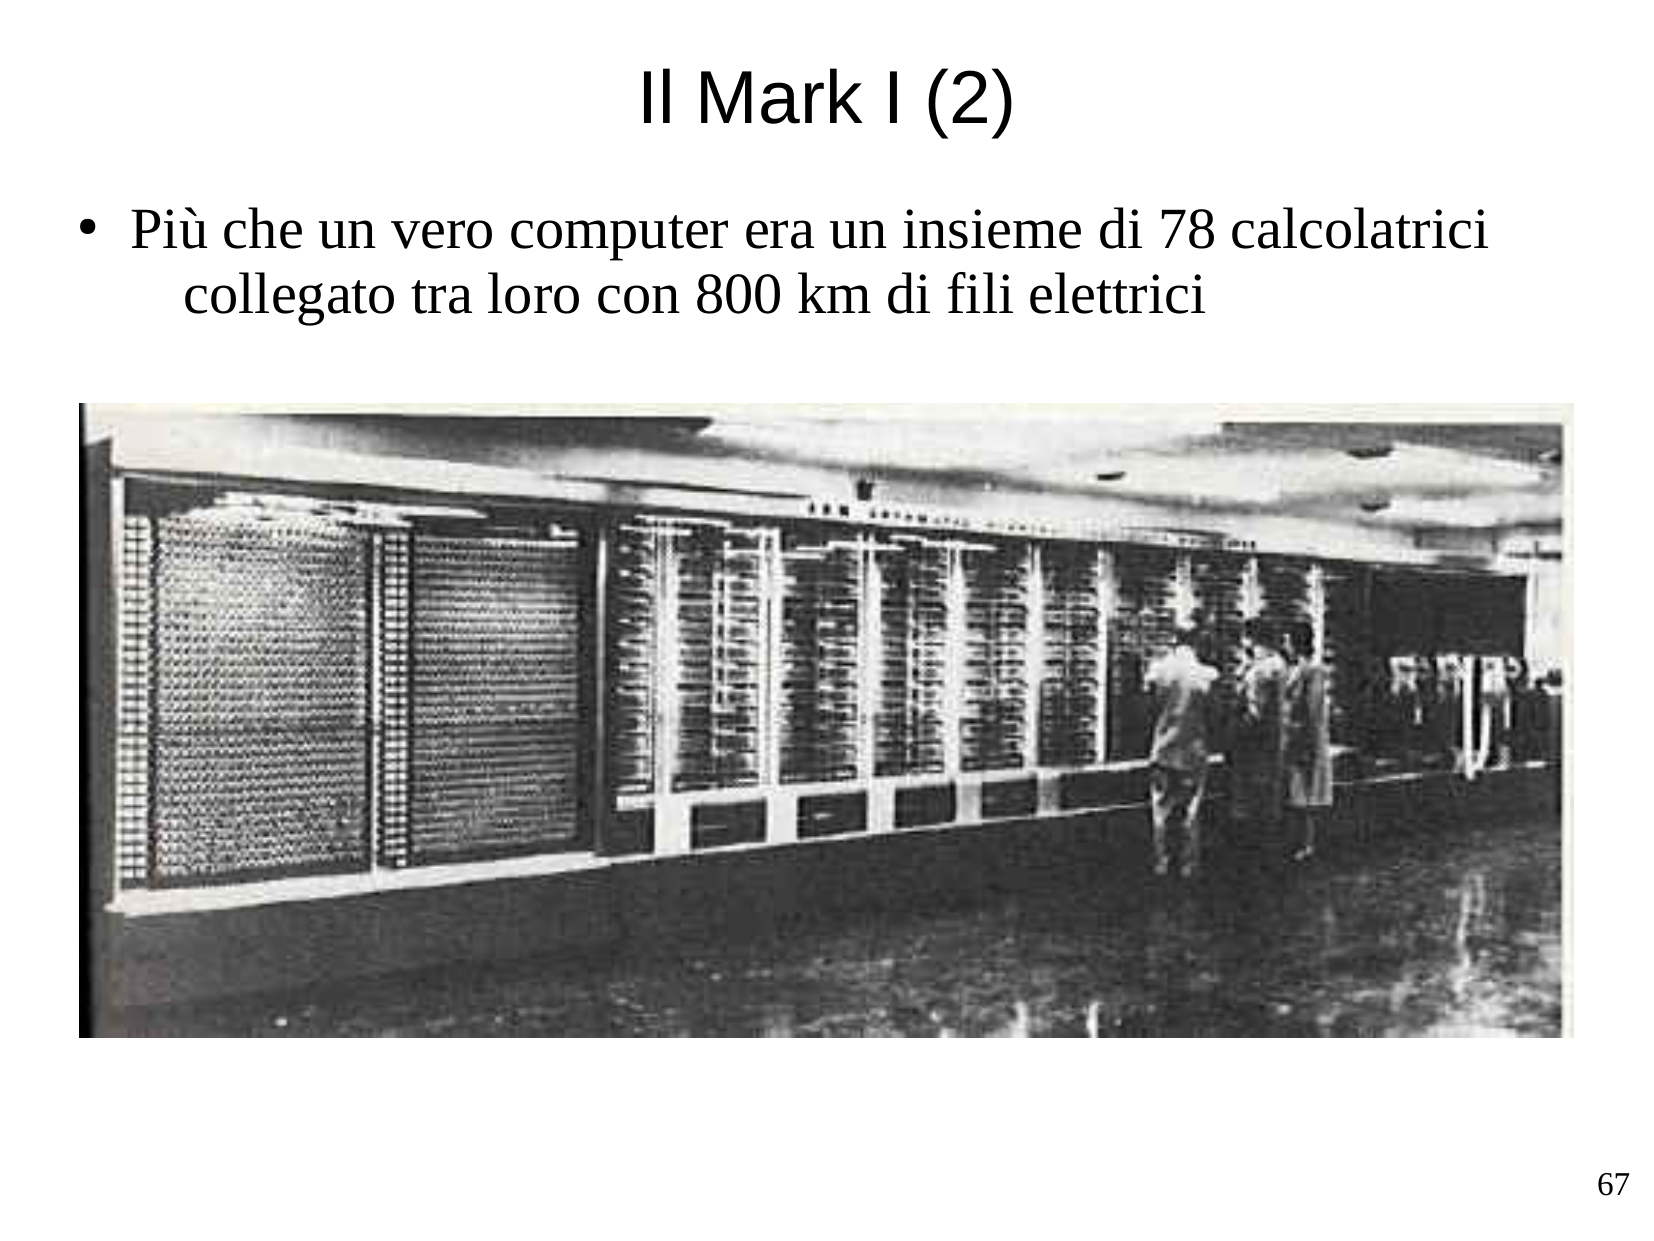

# Il Mark I (2)
Più che un vero computer era un insieme di 78 calcolatrici collegato tra loro con 800 km di fili elettrici